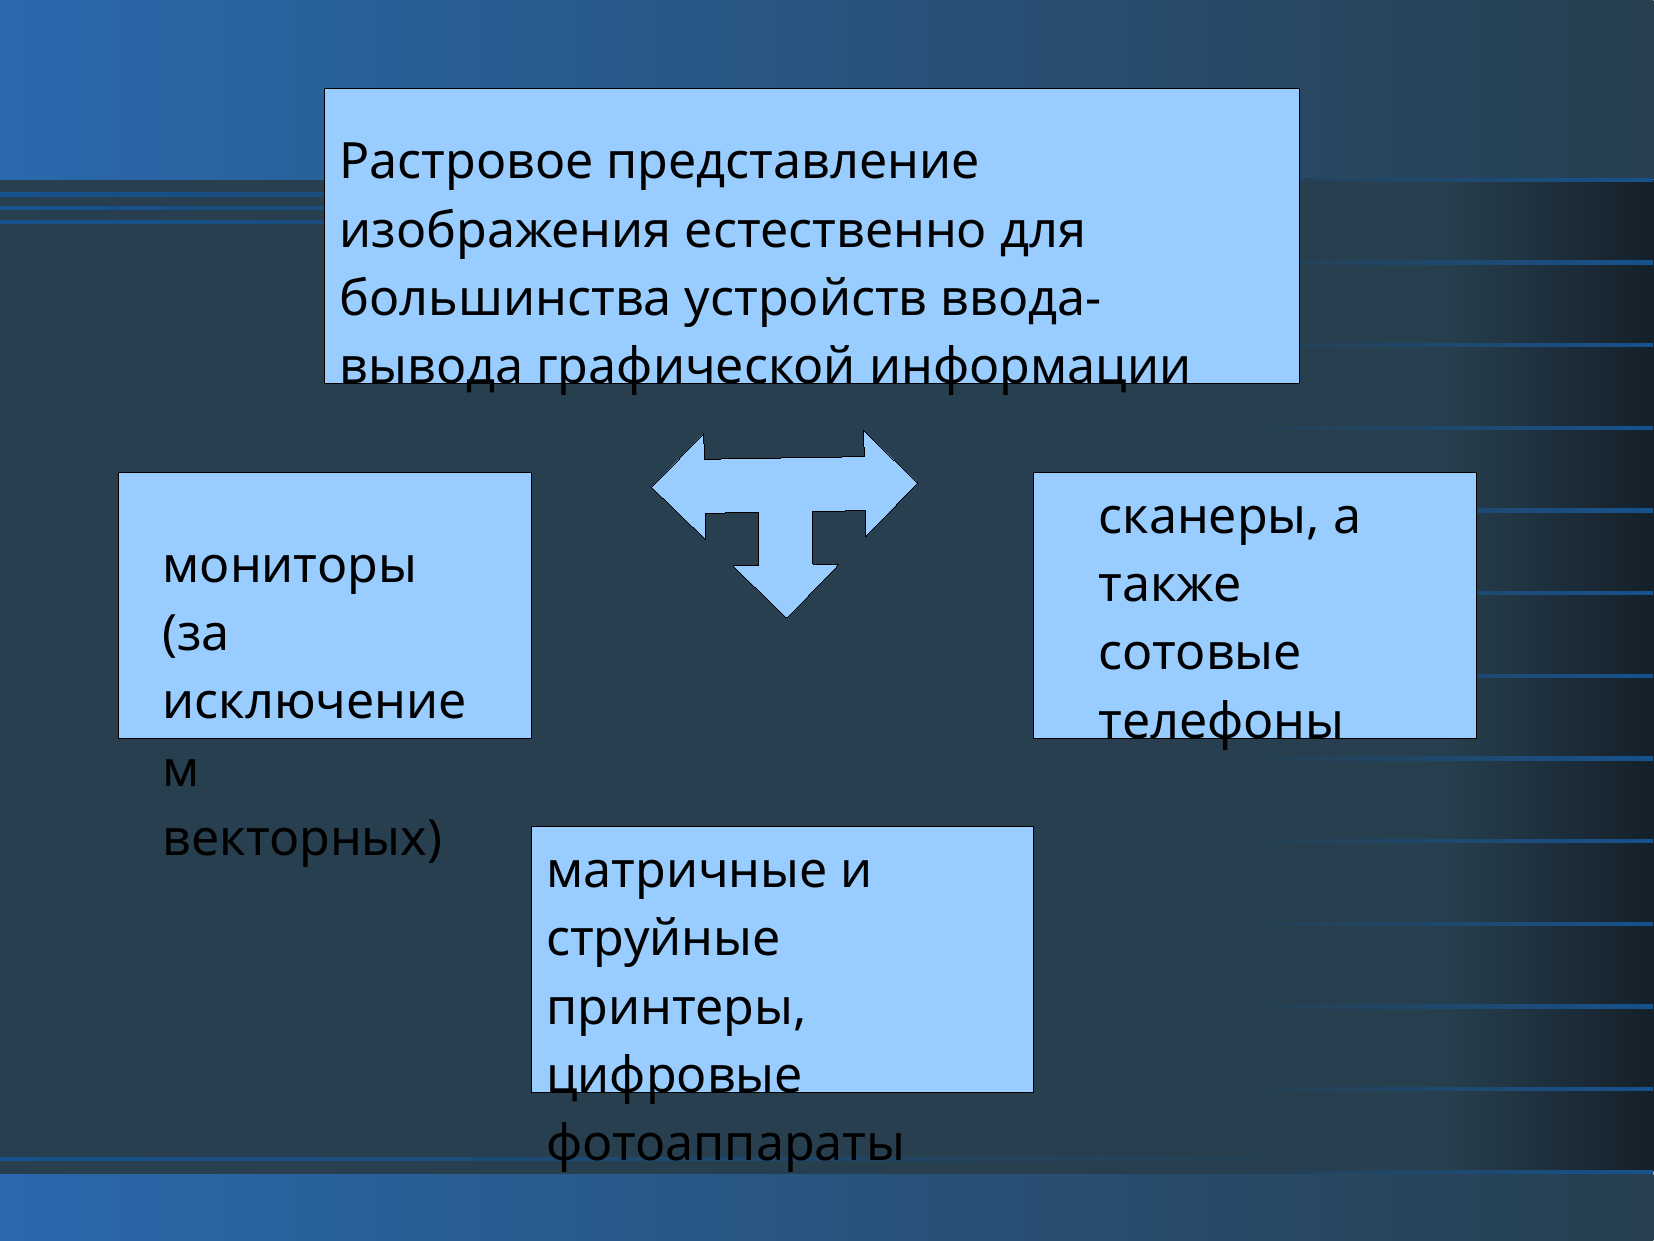

Растровое представление изображения естественно для большинства устройств ввода-вывода графической информации
сканеры, а также сотовые телефоны
мониторы (за исключением векторных)
матричные и струйные принтеры, цифровые фотоаппараты